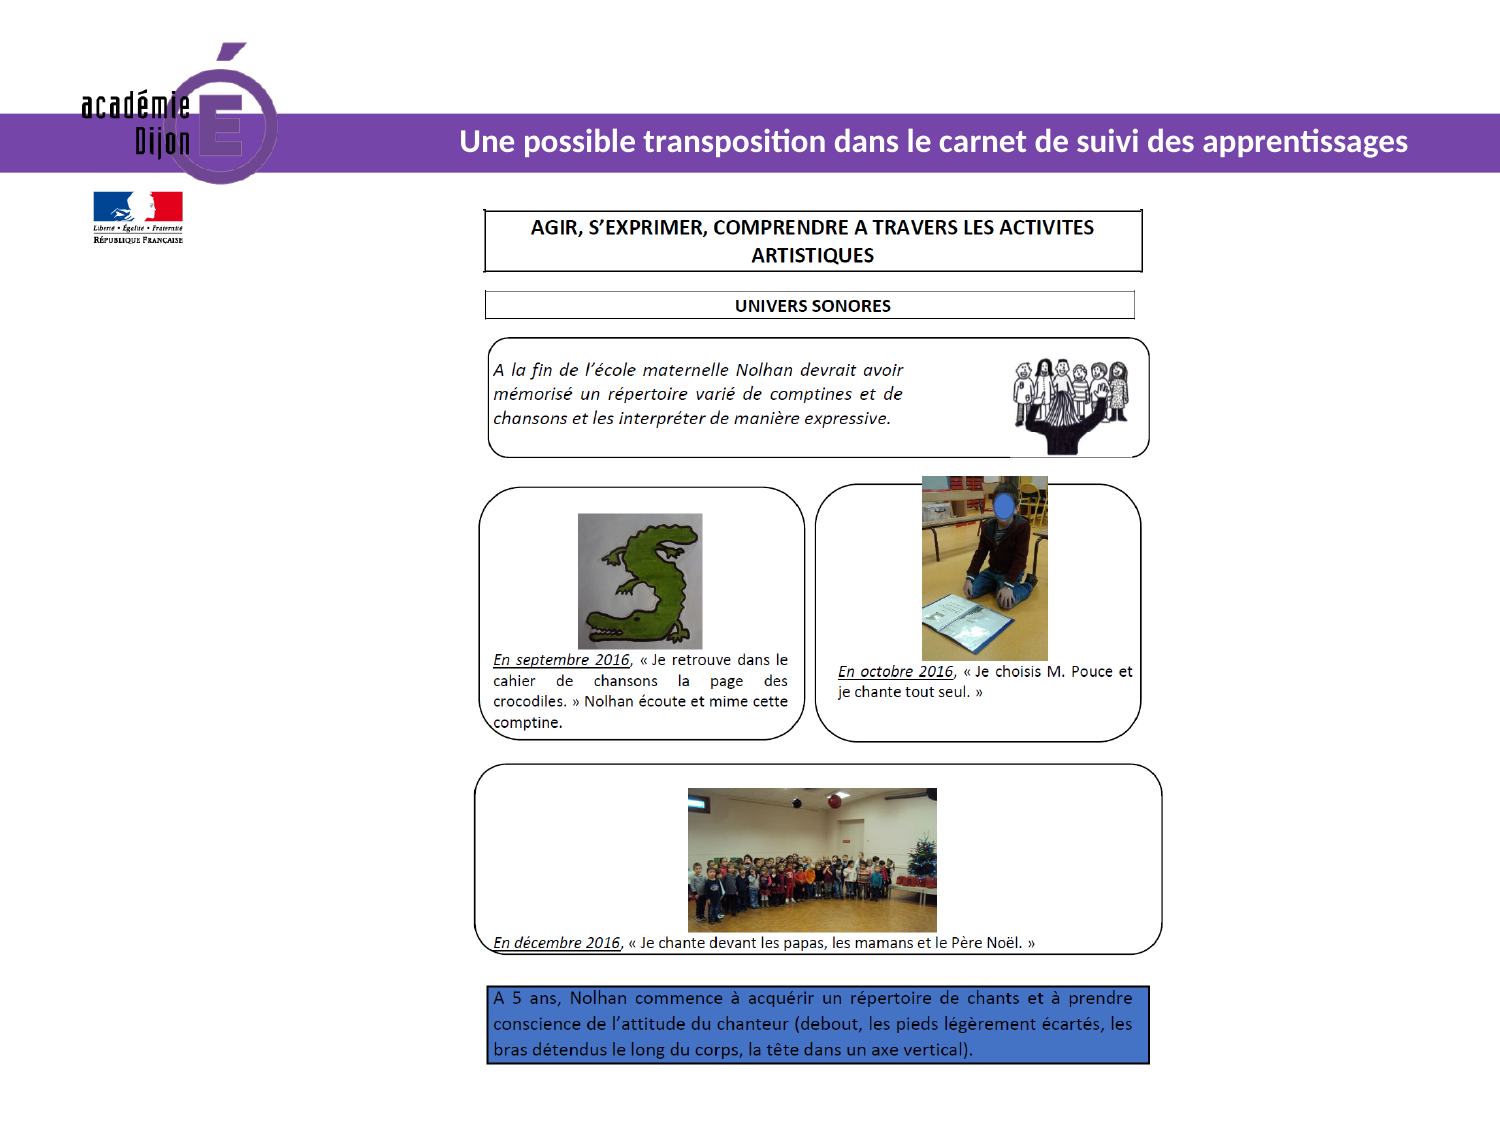

Une possible transposition dans le carnet de suivi des apprentissages